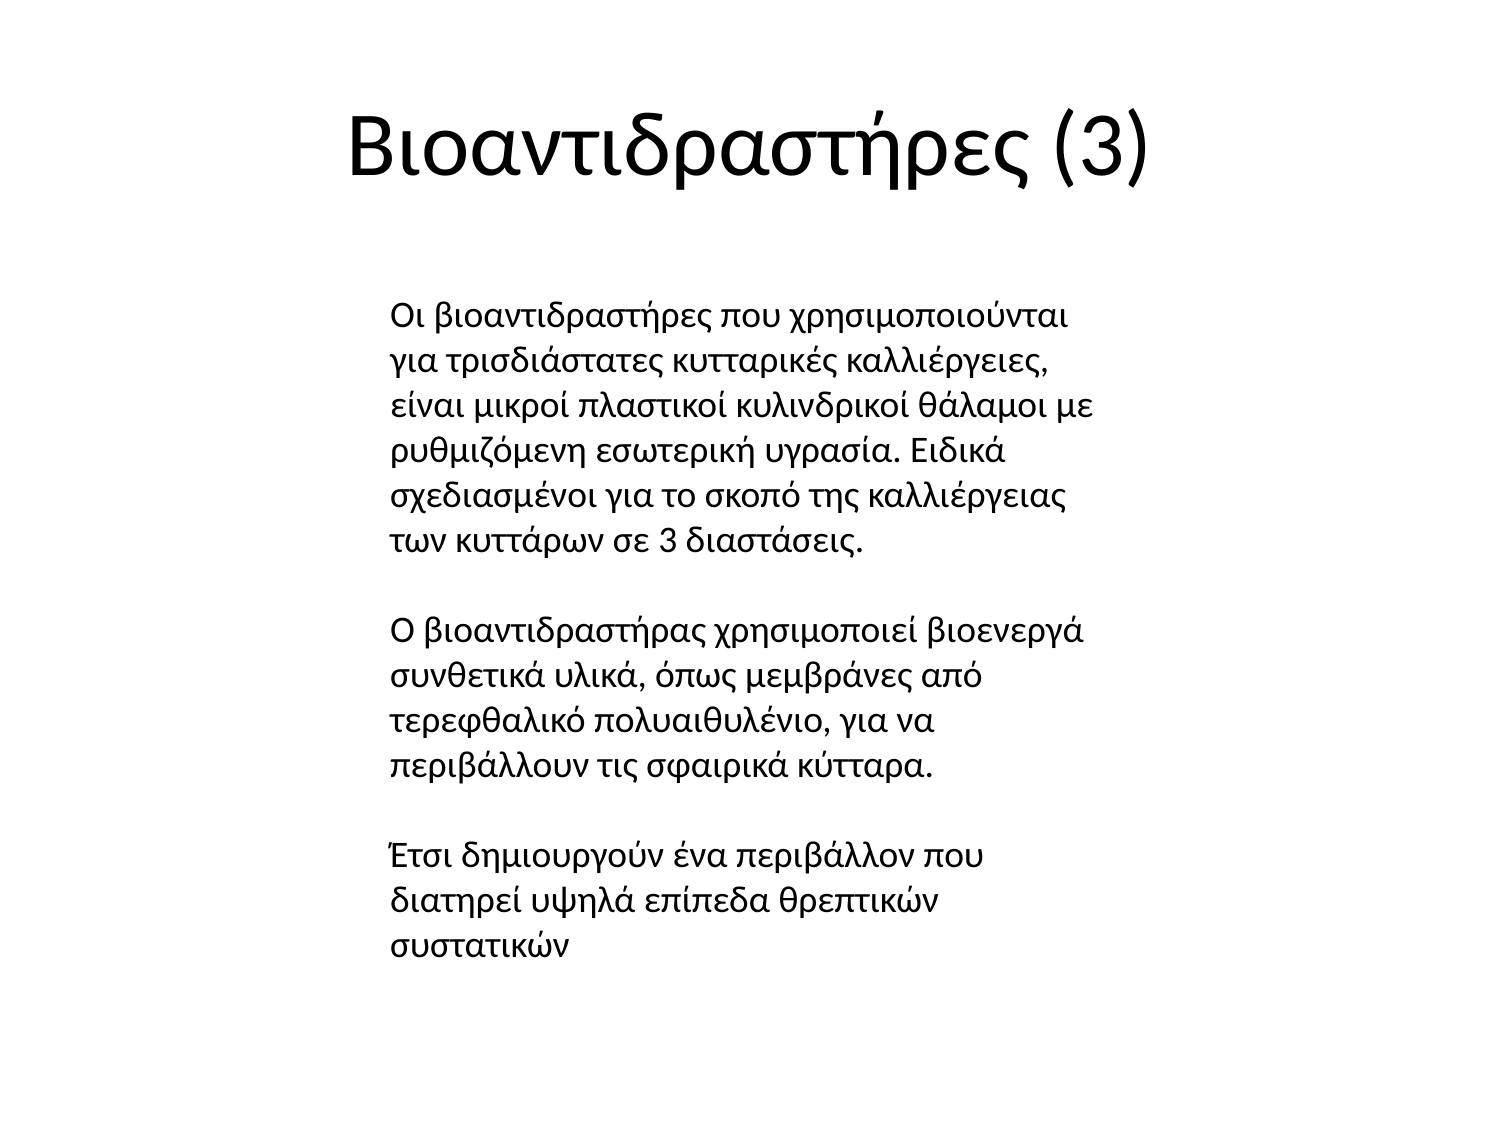

# Βιοαντιδραστήρες (3)
Οι βιοαντιδραστήρες που χρησιμοποιούνται για τρισδιάστατες κυτταρικές καλλιέργειες, είναι μικροί πλαστικοί κυλινδρικοί θάλαμοι με ρυθμιζόμενη εσωτερική υγρασία. Ειδικά σχεδιασμένοι για το σκοπό της καλλιέργειας των κυττάρων σε 3 διαστάσεις.
Ο βιοαντιδραστήρας χρησιμοποιεί βιοενεργά συνθετικά υλικά, όπως μεμβράνες από τερεφθαλικό πολυαιθυλένιο, για να περιβάλλουν τις σφαιρικά κύτταρα.
Έτσι δημιουργούν ένα περιβάλλον που διατηρεί υψηλά επίπεδα θρεπτικών συστατικών